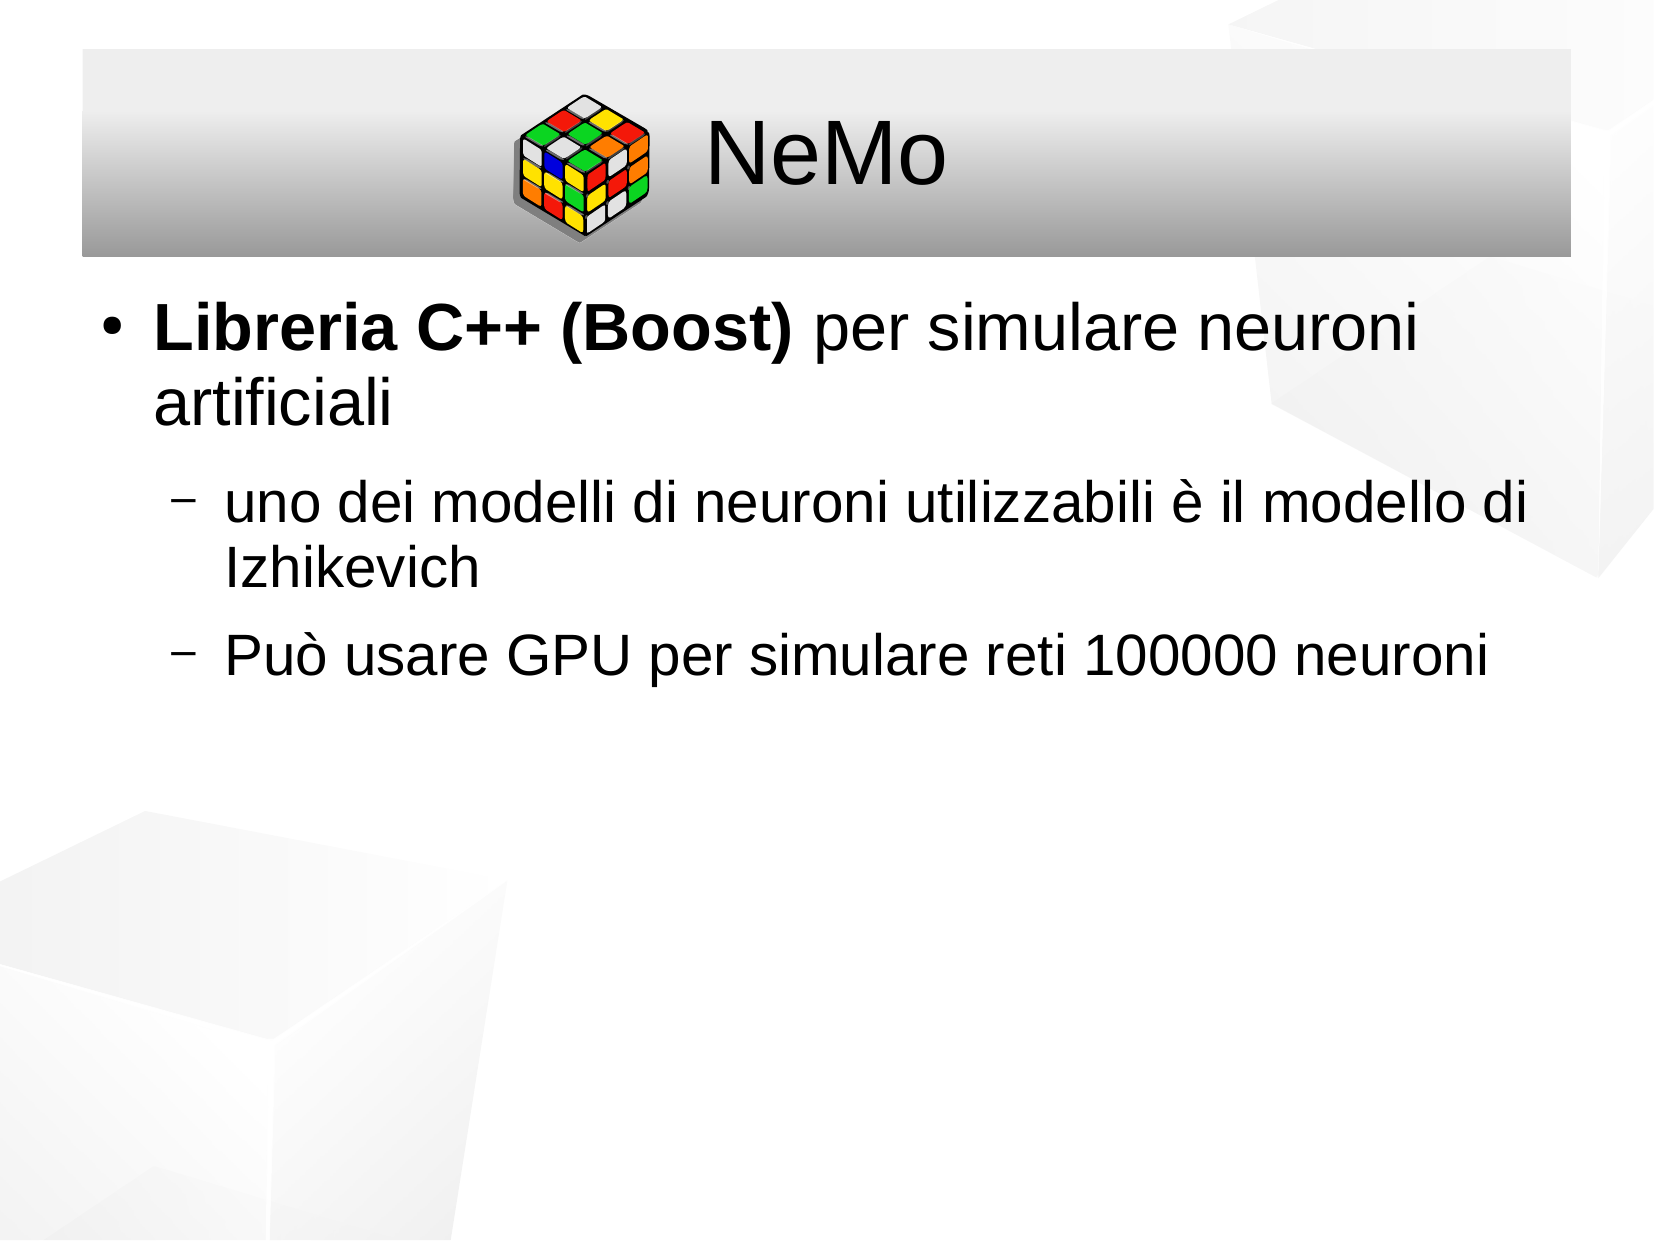

# NeMo
Libreria C++ (Boost) per simulare neuroni artificiali
uno dei modelli di neuroni utilizzabili è il modello di Izhikevich
Può usare GPU per simulare reti 100000 neuroni